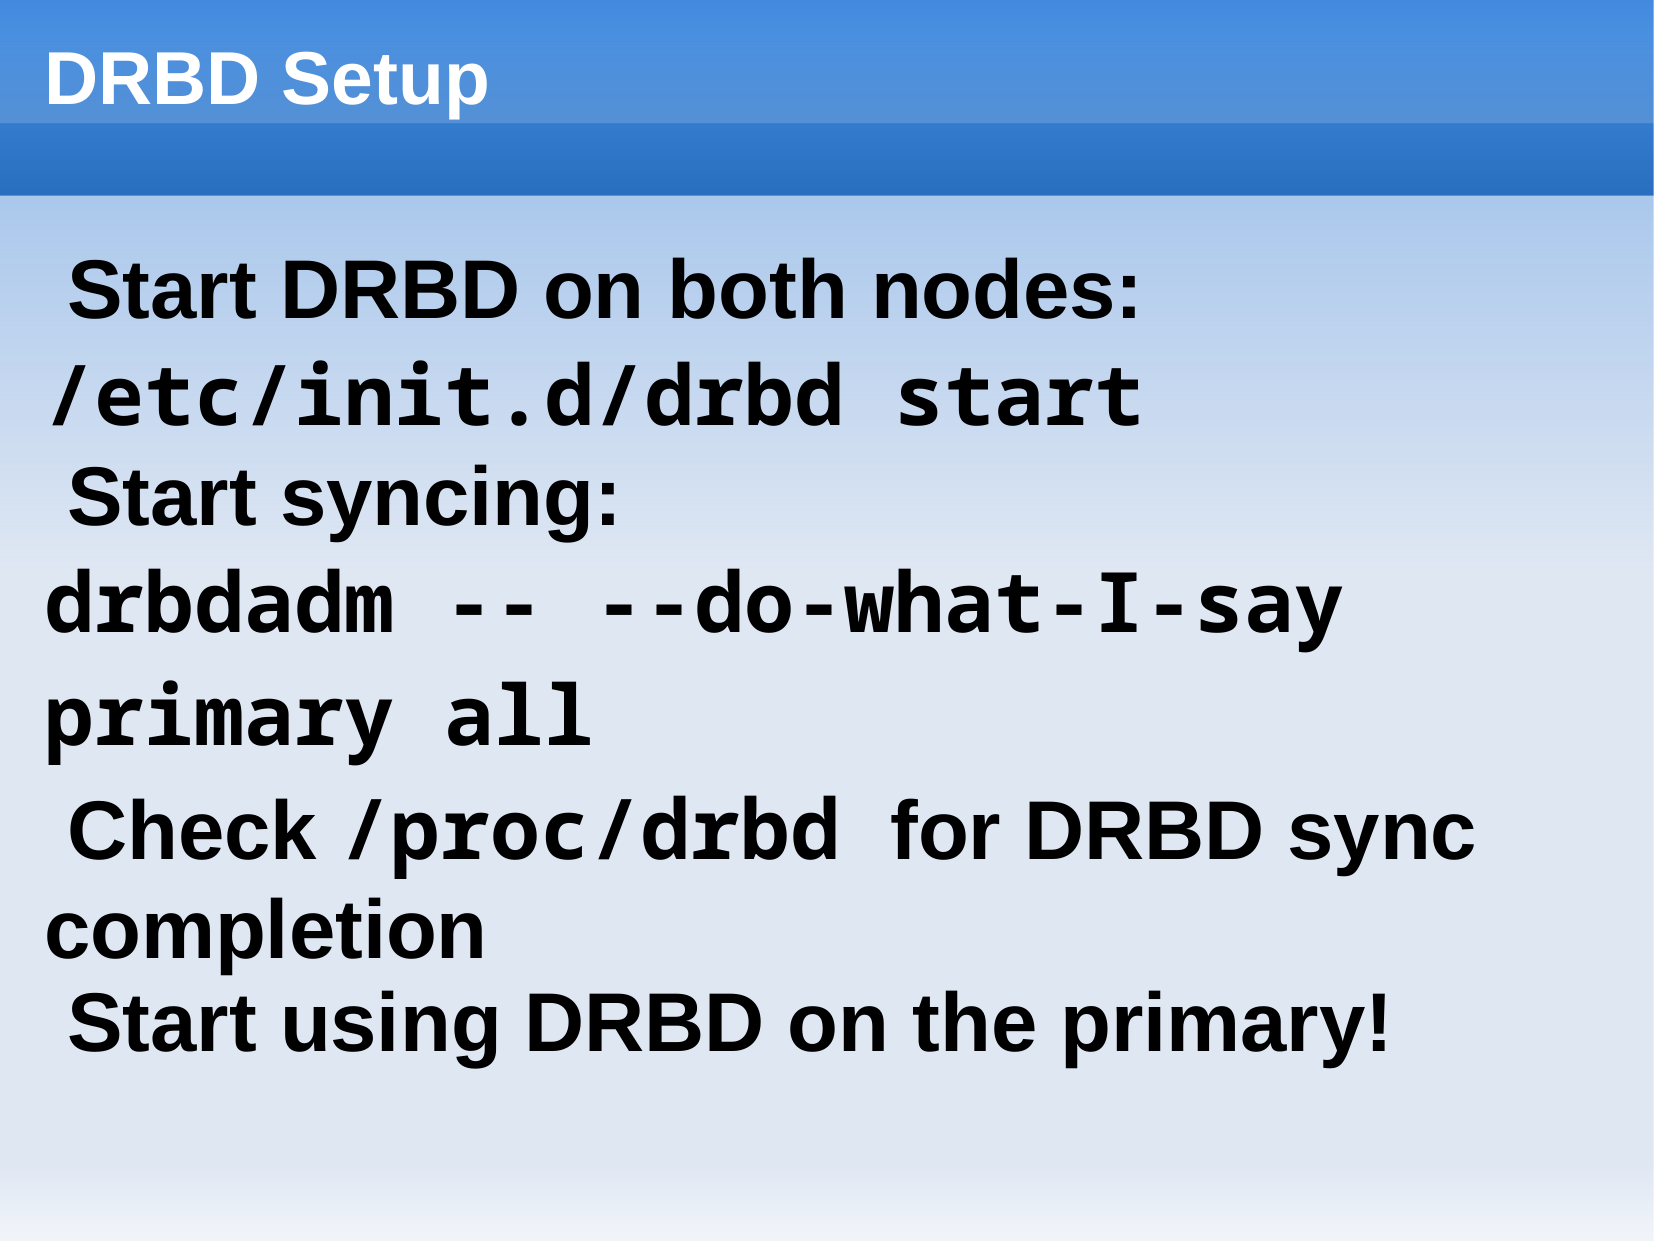

DRBD Setup
 Start DRBD on both nodes:
/etc/init.d/drbd start
 Start syncing:
drbdadm -- --do-what-I-say primary all
 Check /proc/drbd for DRBD sync completion
 Start using DRBD on the primary!